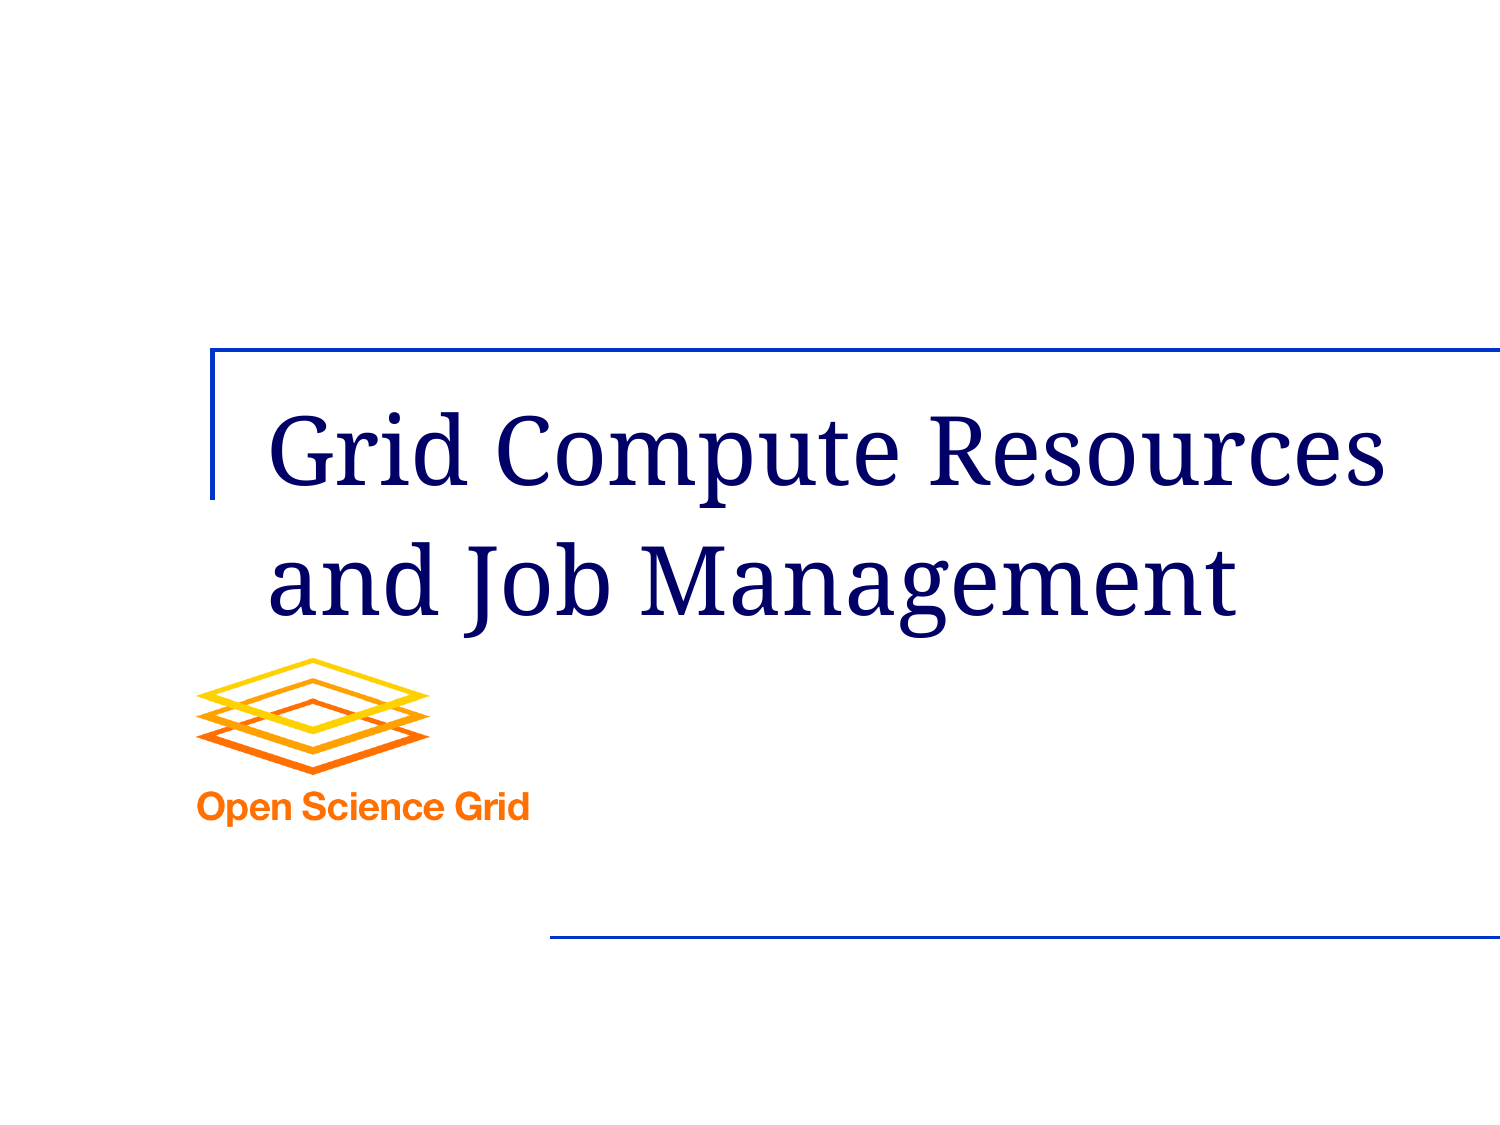

# Grid Compute Resources and Job Management